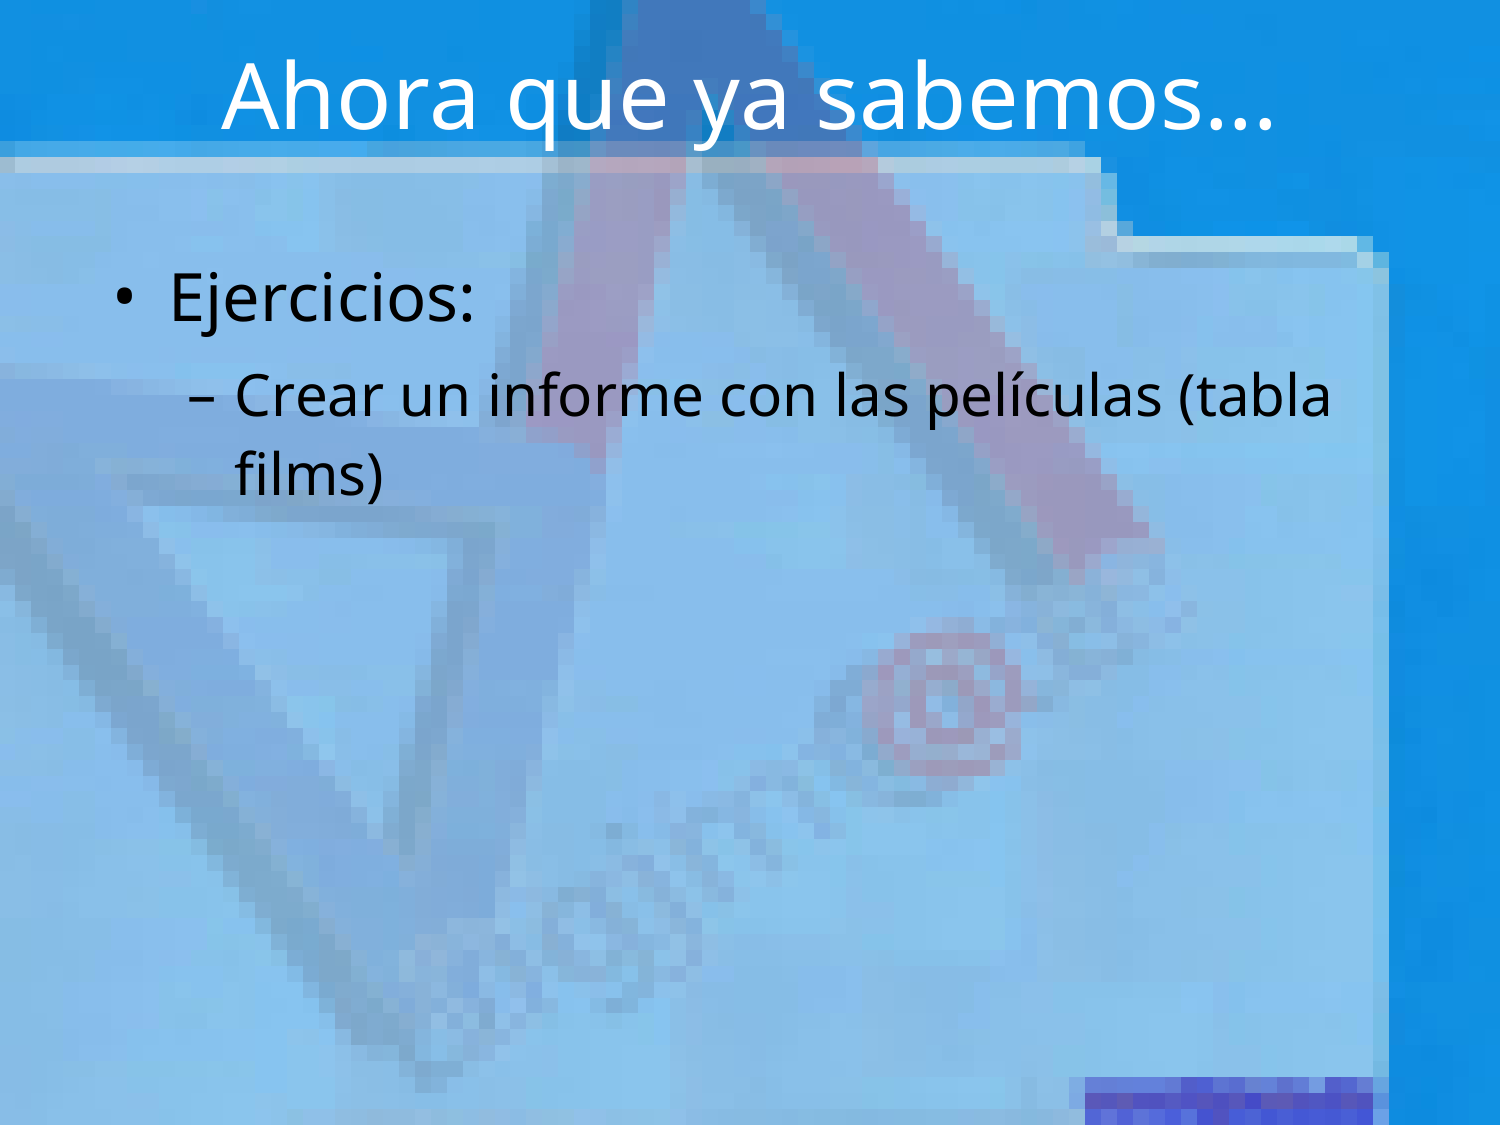

# Ahora que ya sabemos...
Ejercicios:
Crear un informe con las películas (tabla films)